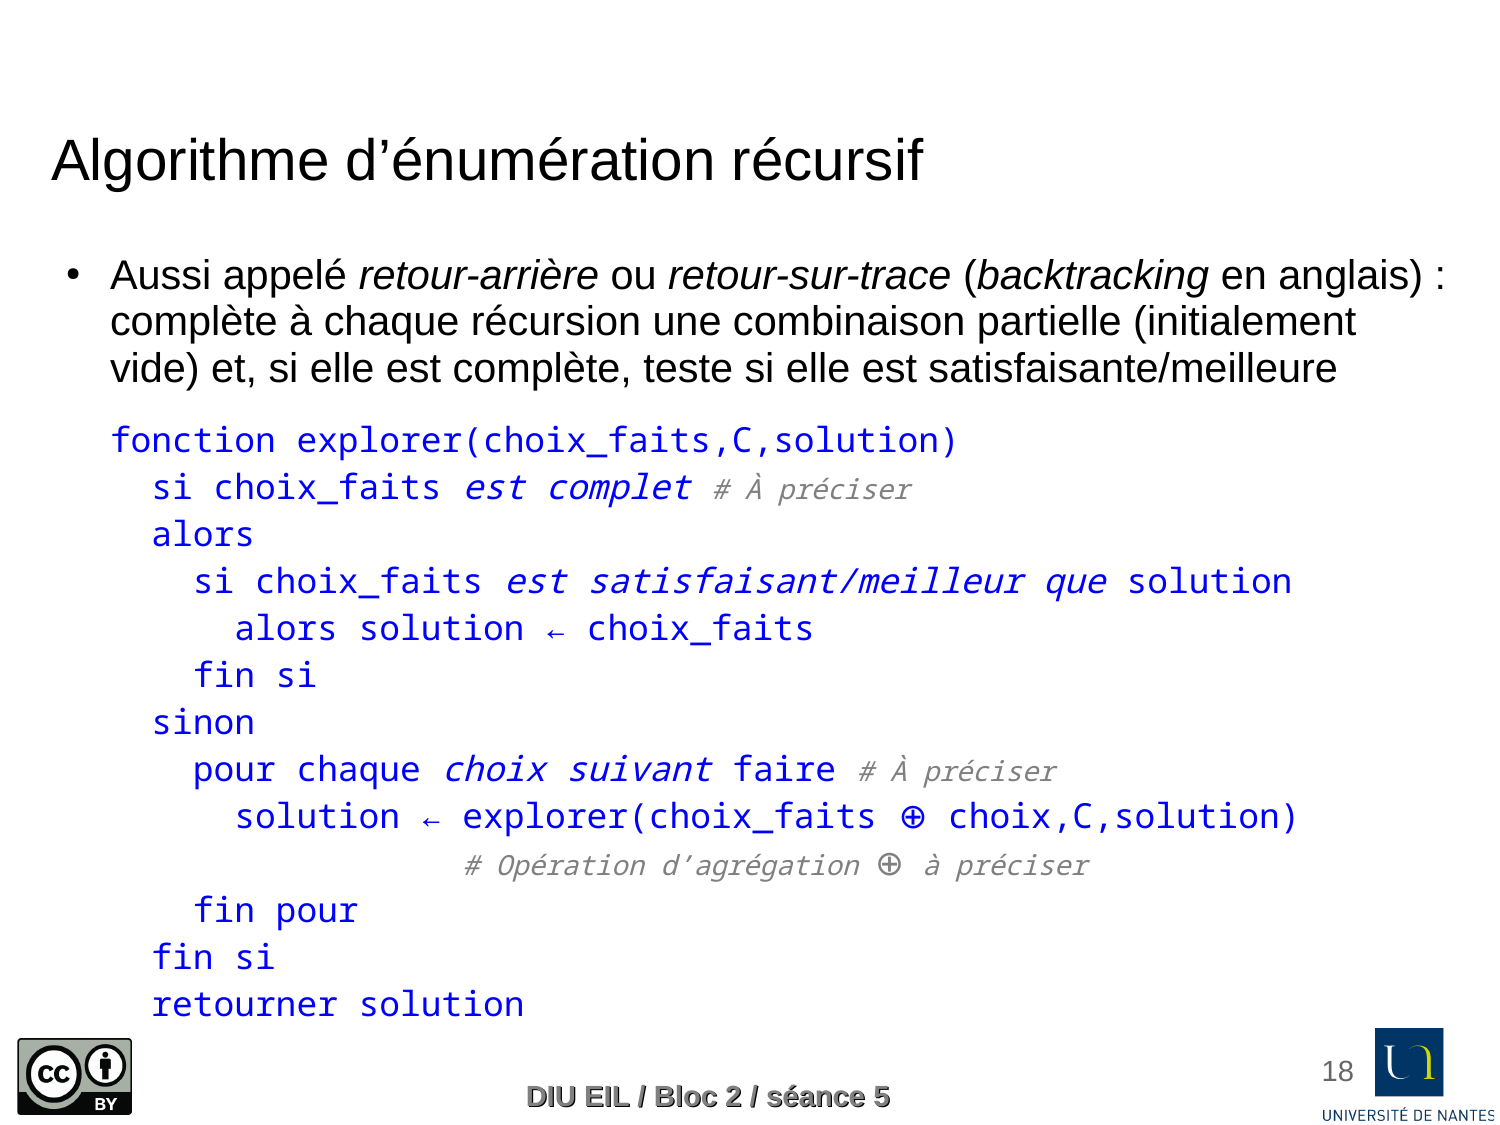

# Algorithme d’énumération récursif
Aussi appelé retour-arrière ou retour-sur-trace (backtracking en anglais) : complète à chaque récursion une combinaison partielle (initialement vide) et, si elle est complète, teste si elle est satisfaisante/meilleure
fonction explorer(choix_faits,C,solution)
 si choix_faits est complet # À préciser
 alors
 si choix_faits est satisfaisant/meilleur que solution
 alors solution ← choix_faits
 fin si
 sinon
 pour chaque choix suivant faire # À préciser
 solution ← explorer(choix_faits ⊕ choix,C,solution)
 # Opération d’agrégation ⊕ à préciser
 fin pour
 fin si
 retourner solution
18